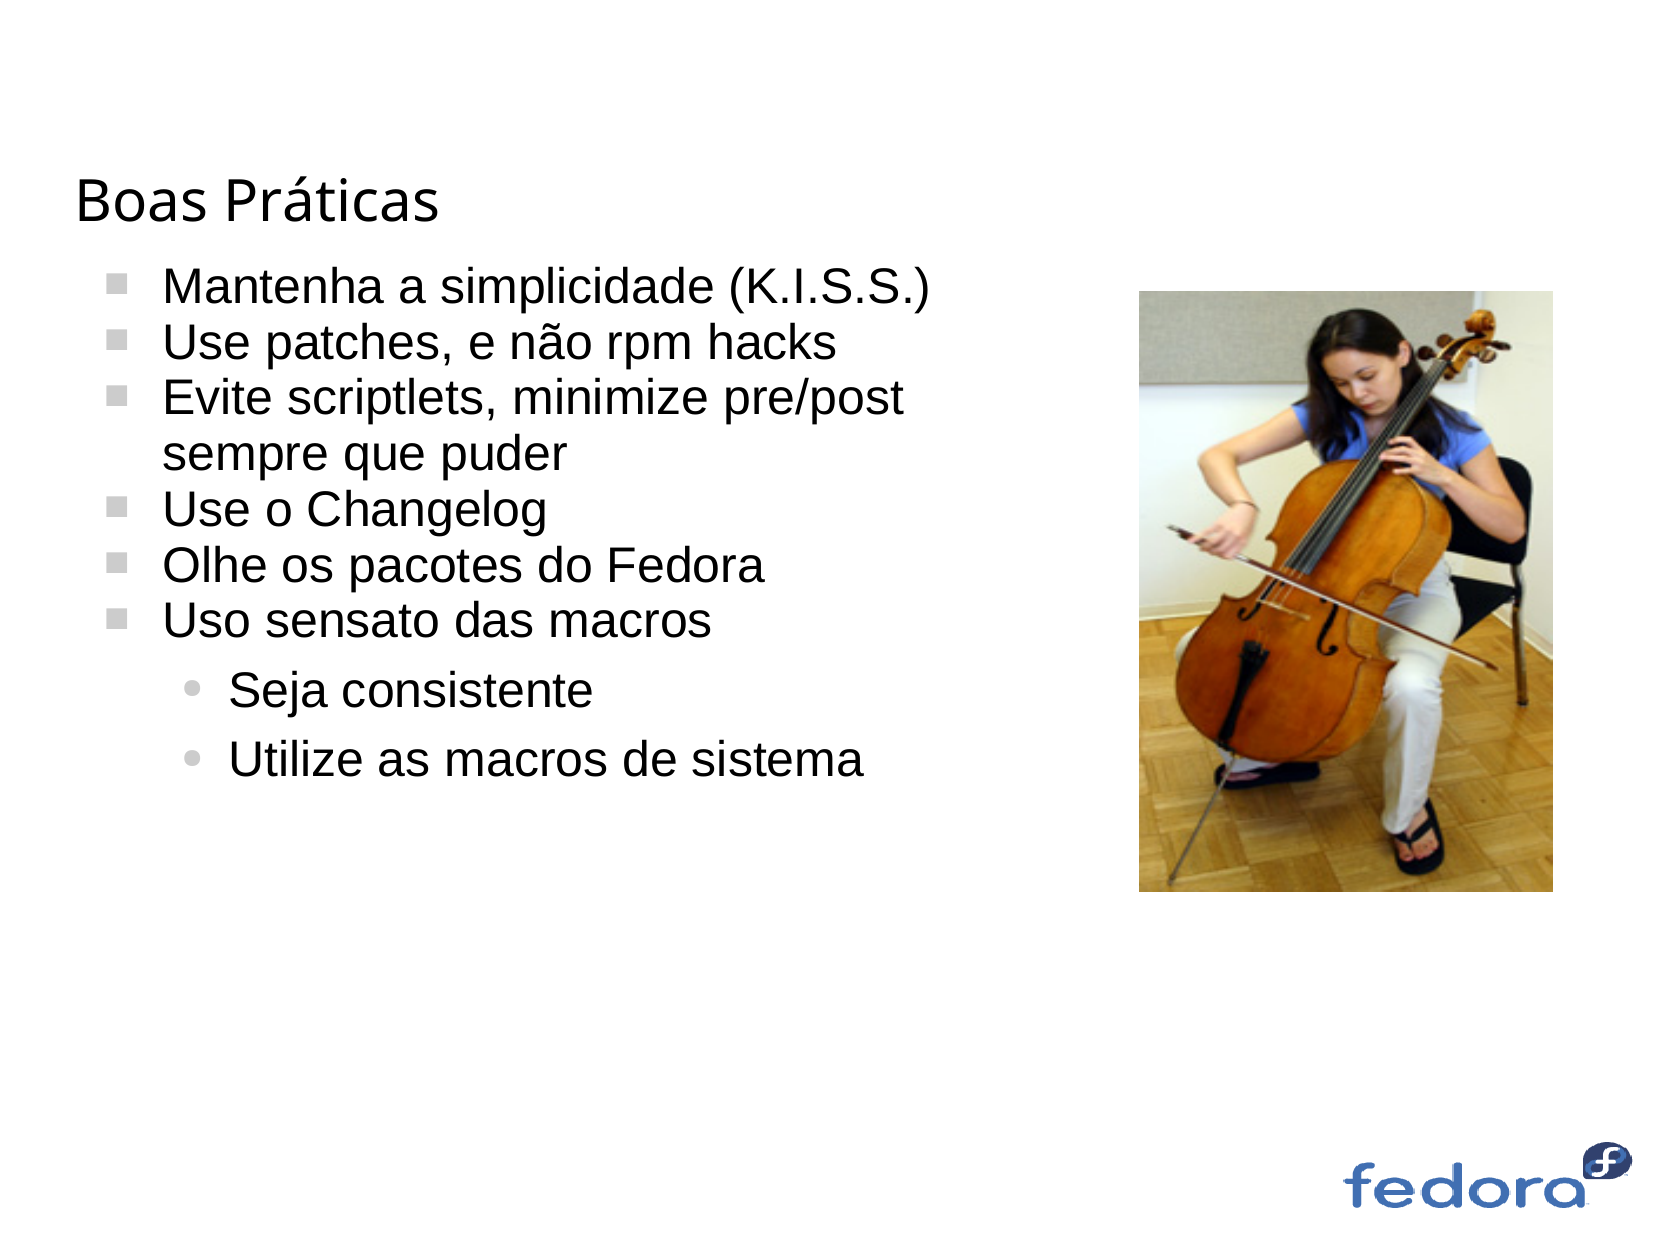

# Boas Práticas
Mantenha a simplicidade (K.I.S.S.)
Use patches, e não rpm hacks
Evite scriptlets, minimize pre/post sempre que puder
Use o Changelog
Olhe os pacotes do Fedora
Uso sensato das macros
Seja consistente
Utilize as macros de sistema